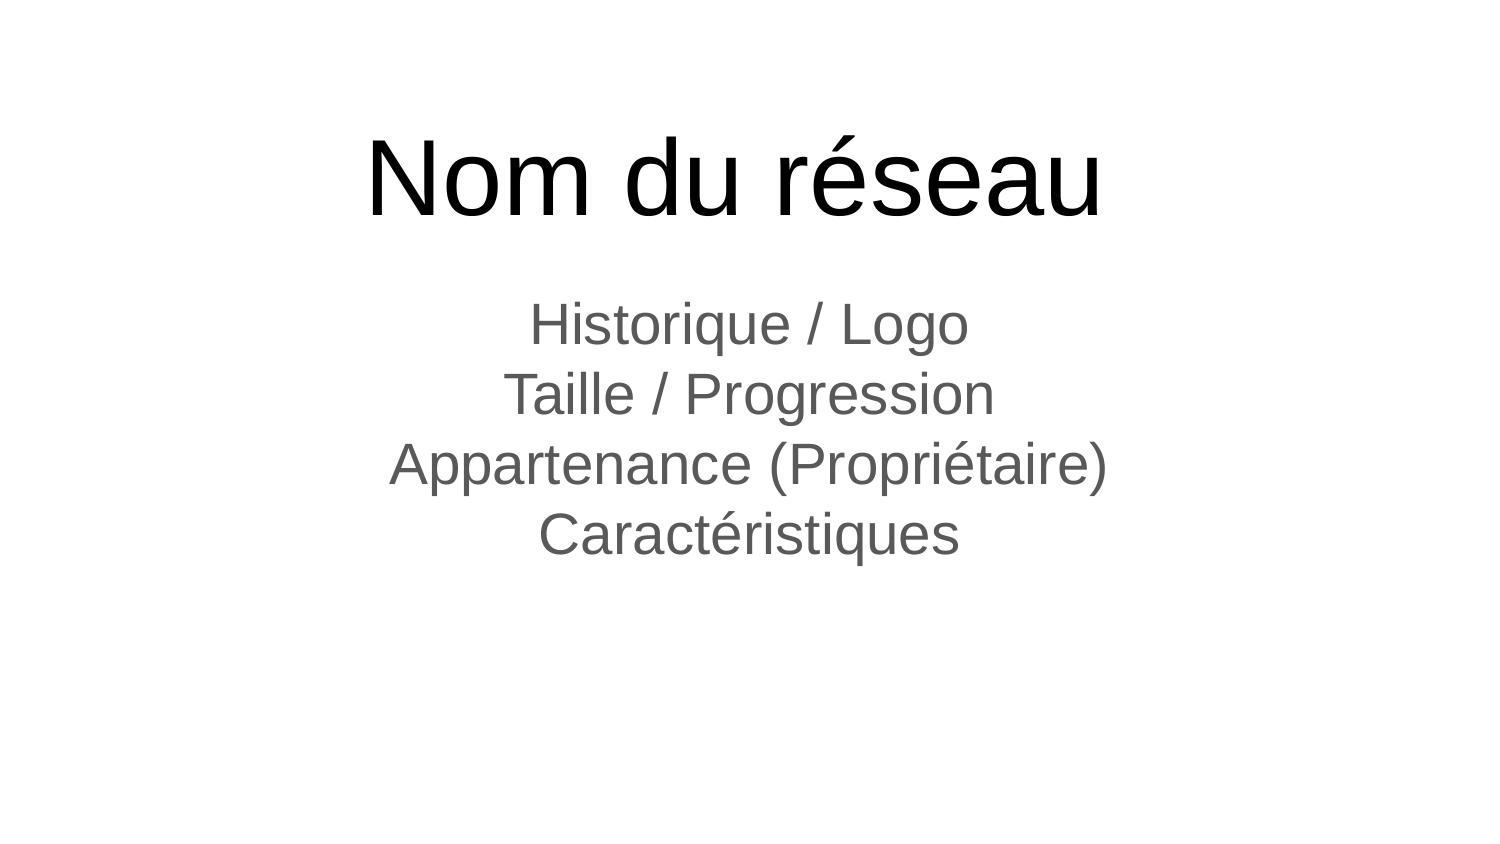

# Nom du réseau
Historique / Logo
Taille / Progression
Appartenance (Propriétaire)
Caractéristiques